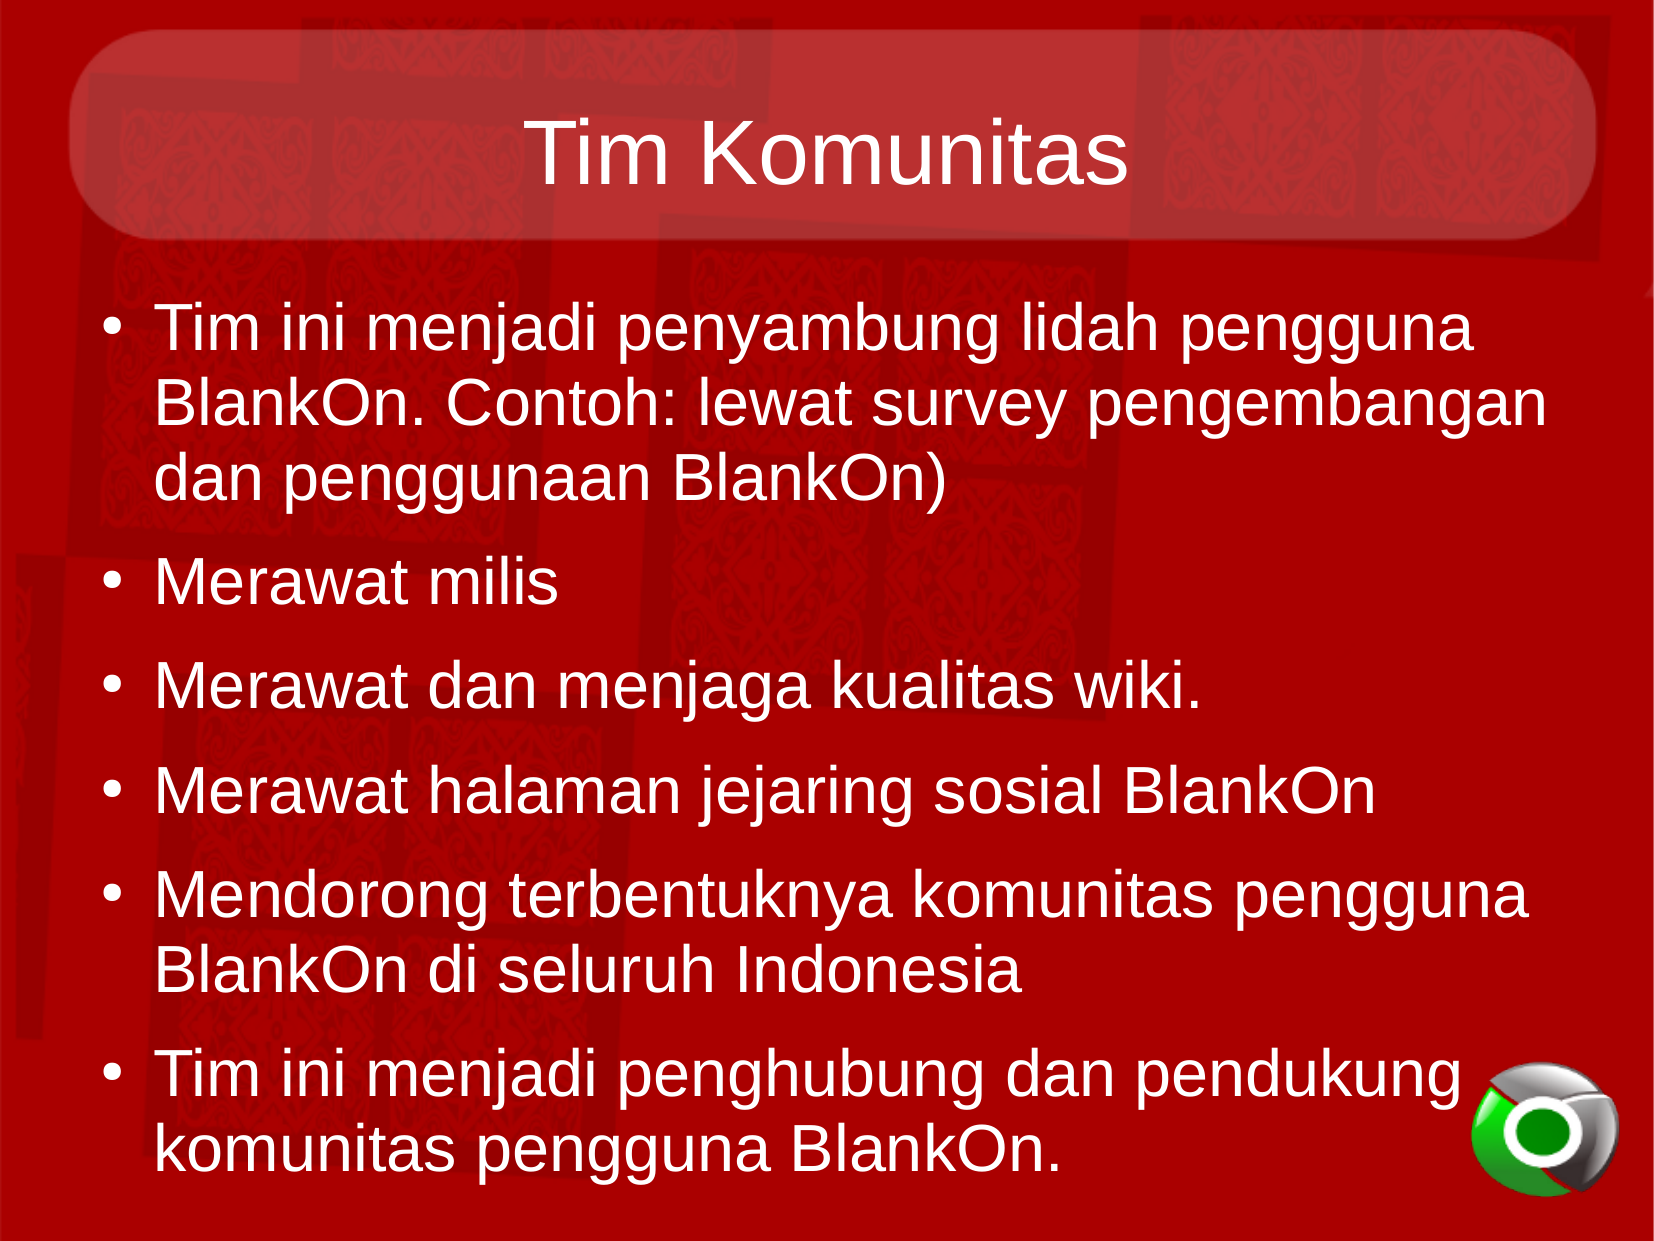

# Tim Komunitas
Tim ini menjadi penyambung lidah pengguna BlankOn. Contoh: lewat survey pengembangan dan penggunaan BlankOn)
Merawat milis
Merawat dan menjaga kualitas wiki.
Merawat halaman jejaring sosial BlankOn
Mendorong terbentuknya komunitas pengguna BlankOn di seluruh Indonesia
Tim ini menjadi penghubung dan pendukung komunitas pengguna BlankOn.